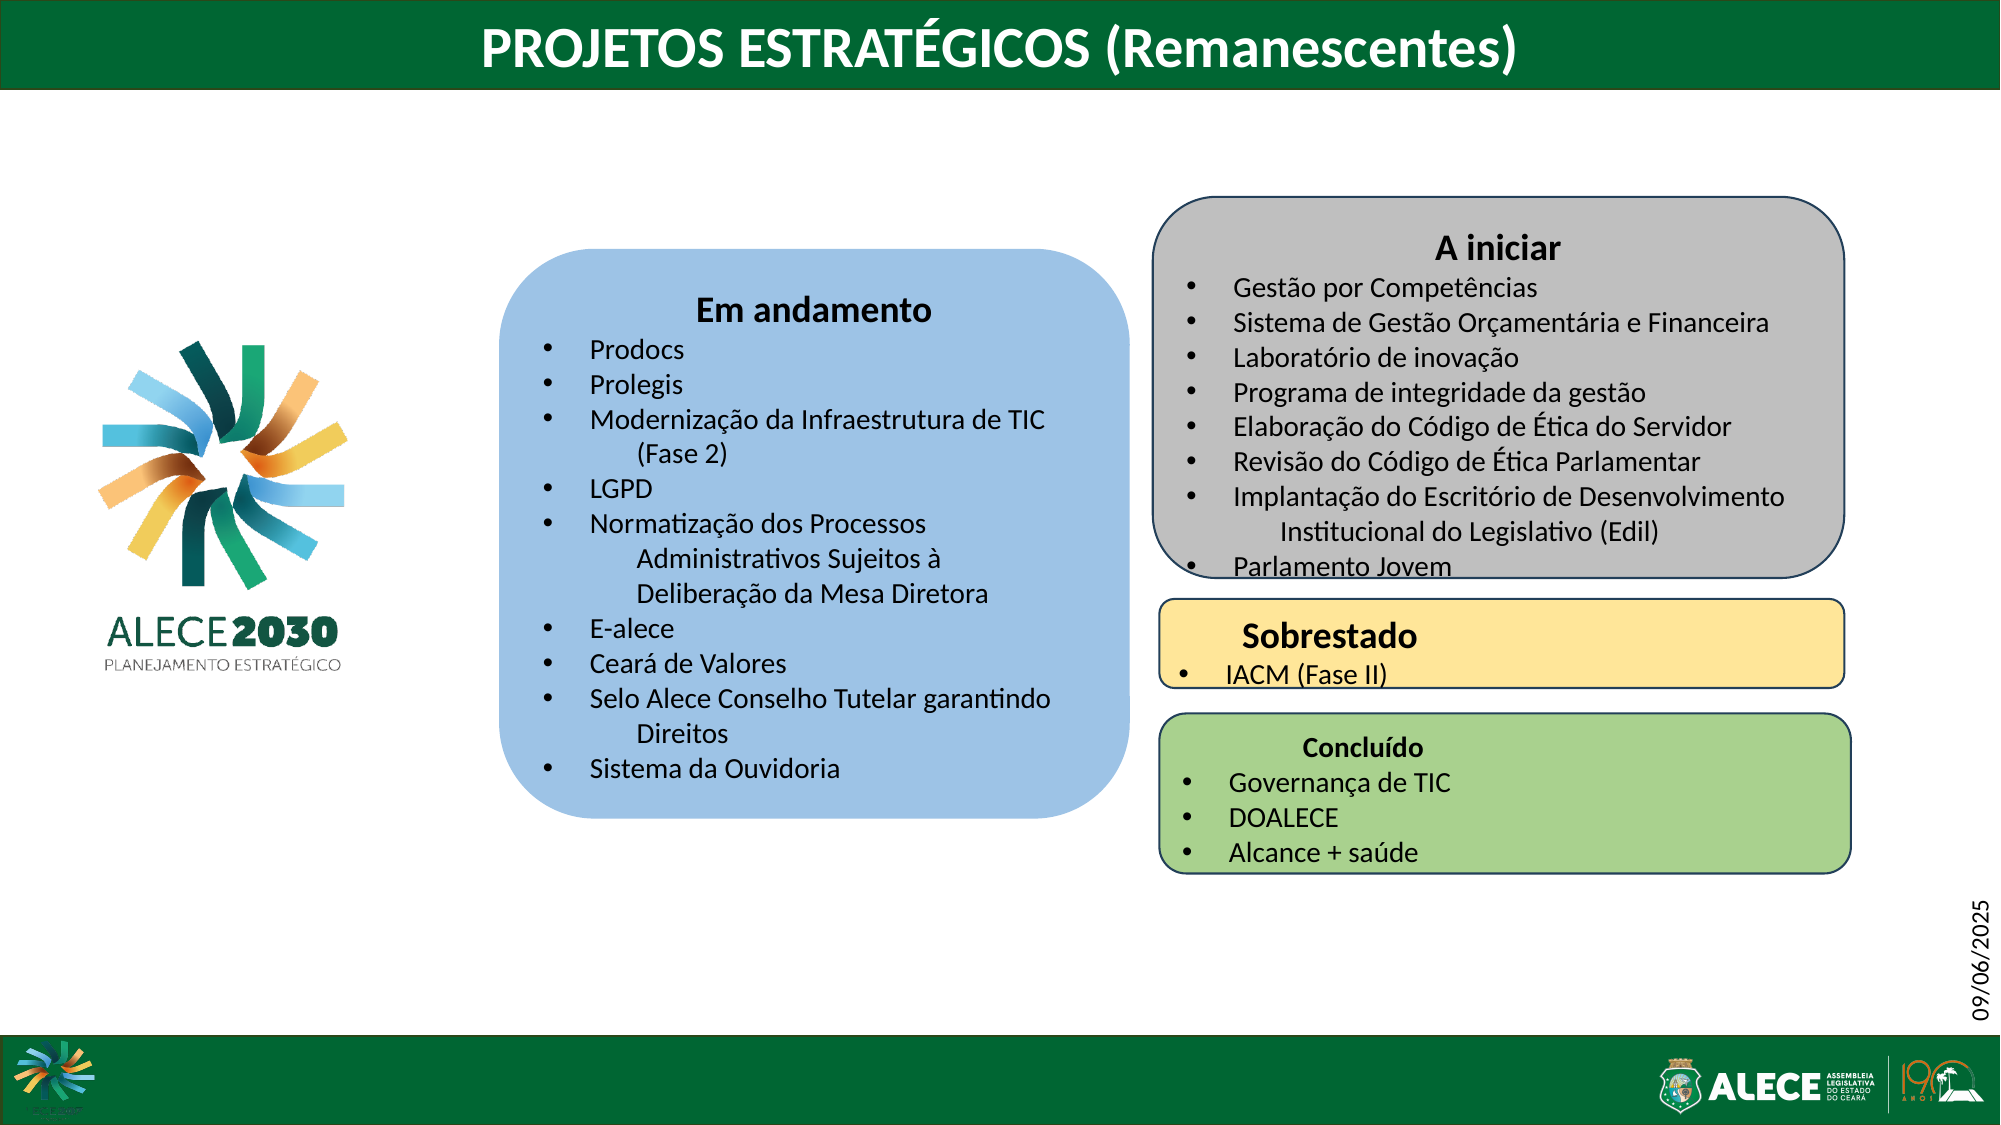

PROJETOS ESTRATÉGICOS (Remanescentes)
A iniciar
Gestão por Competências
Sistema de Gestão Orçamentária e Financeira
Laboratório de inovação
Programa de integridade da gestão
Elaboração do Código de Ética do Servidor
Revisão do Código de Ética Parlamentar
Implantação do Escritório de Desenvolvimento Institucional do Legislativo (Edil)
Parlamento Jovem
Em andamento
Prodocs
Prolegis
Modernização da Infraestrutura de TIC (Fase 2)
LGPD
Normatização dos Processos Administrativos Sujeitos à Deliberação da Mesa Diretora
E-alece
Ceará de Valores
Selo Alece Conselho Tutelar garantindo Direitos
Sistema da Ouvidoria
Sobrestado
IACM (Fase II)
Concluído
Governança de TIC
DOALECE
Alcance + saúde
09/06/2025